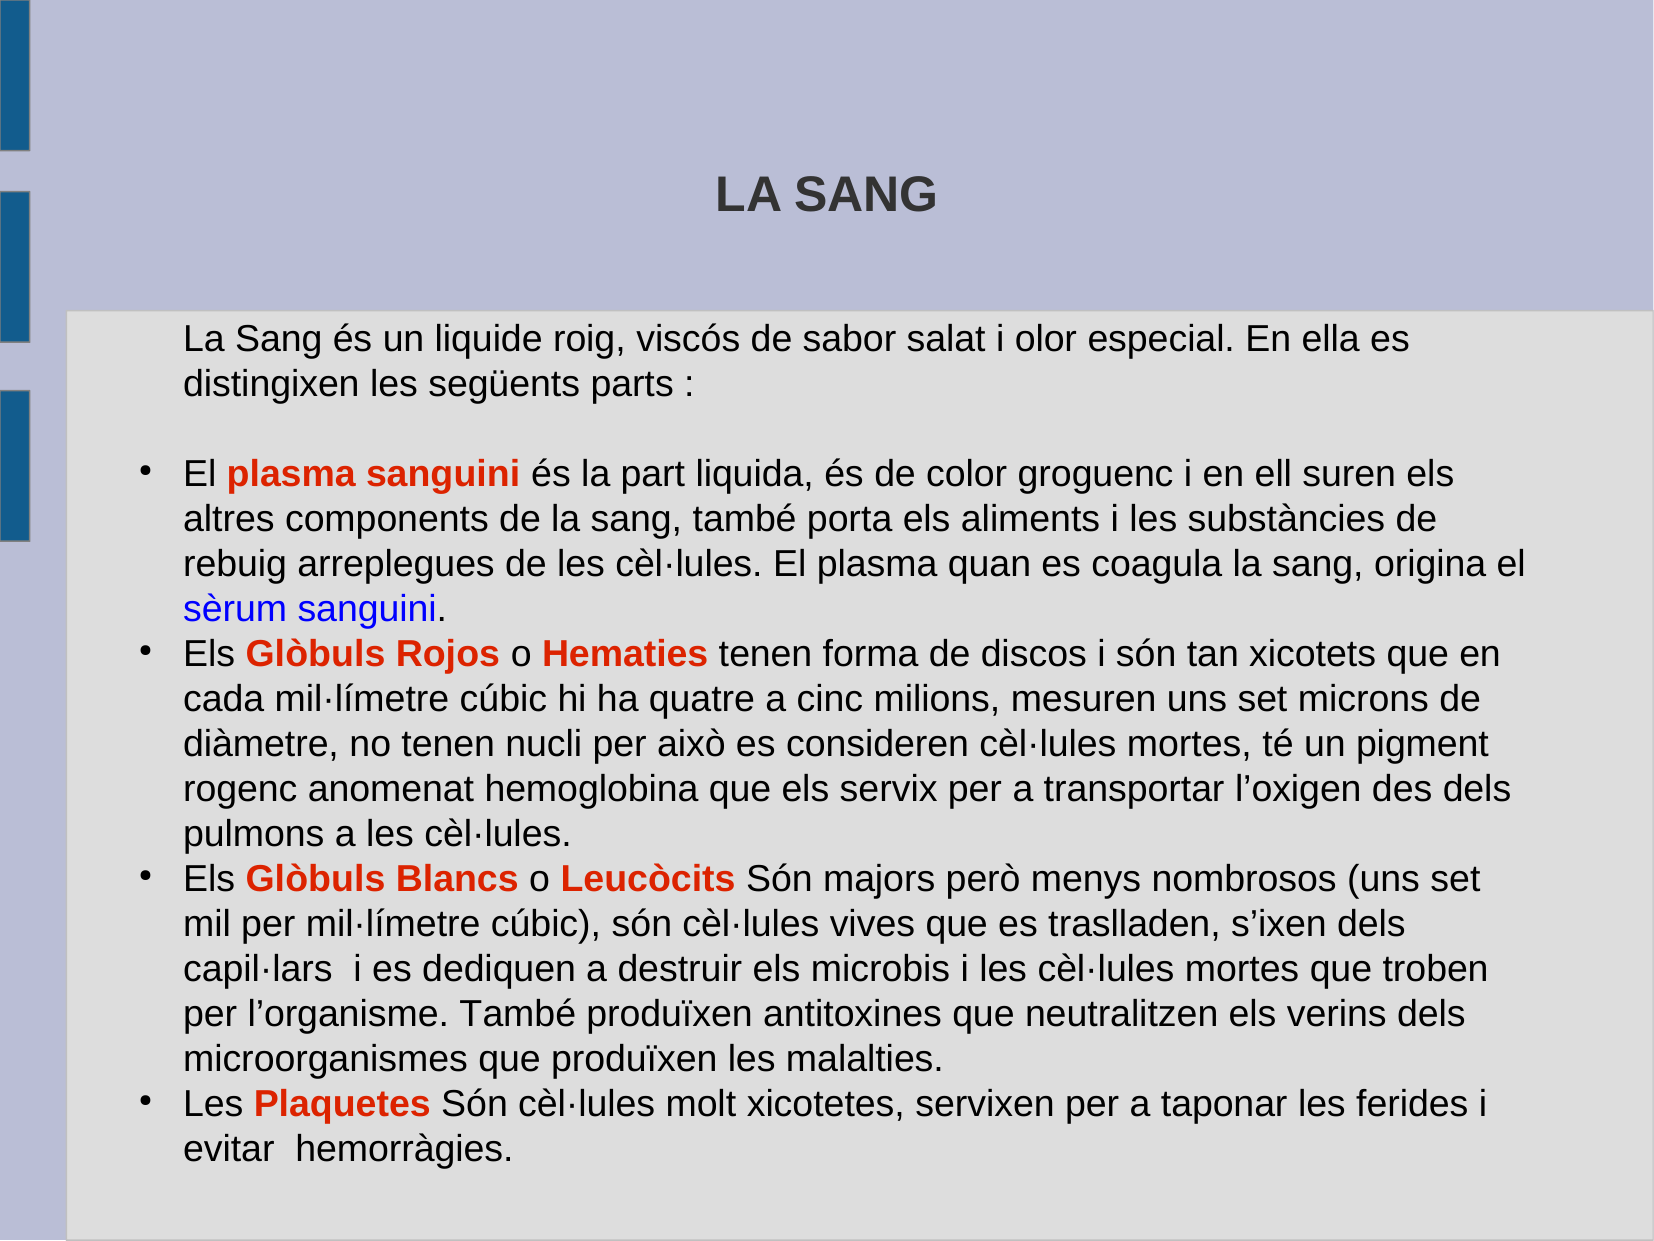

# LA SANG
La Sang és un liquide roig, viscós de sabor salat i olor especial. En ella es distingixen les següents parts :
El plasma sanguini és la part liquida, és de color groguenc i en ell suren els altres components de la sang, també porta els aliments i les substàncies de rebuig arreplegues de les cèl·lules. El plasma quan es coagula la sang, origina el sèrum sanguini.
Els Glòbuls Rojos o Hematies tenen forma de discos i són tan xicotets que en cada mil·límetre cúbic hi ha quatre a cinc milions, mesuren uns set microns de diàmetre, no tenen nucli per això es consideren cèl·lules mortes, té un pigment rogenc anomenat hemoglobina que els servix per a transportar l’oxigen des dels pulmons a les cèl·lules.
Els Glòbuls Blancs o Leucòcits Són majors però menys nombrosos (uns set mil per mil·límetre cúbic), són cèl·lules vives que es traslladen, s’ixen dels capil·lars i es dediquen a destruir els microbis i les cèl·lules mortes que troben per l’organisme. També produïxen antitoxines que neutralitzen els verins dels microorganismes que produïxen les malalties.
Les Plaquetes Són cèl·lules molt xicotetes, servixen per a taponar les ferides i evitar hemorràgies.